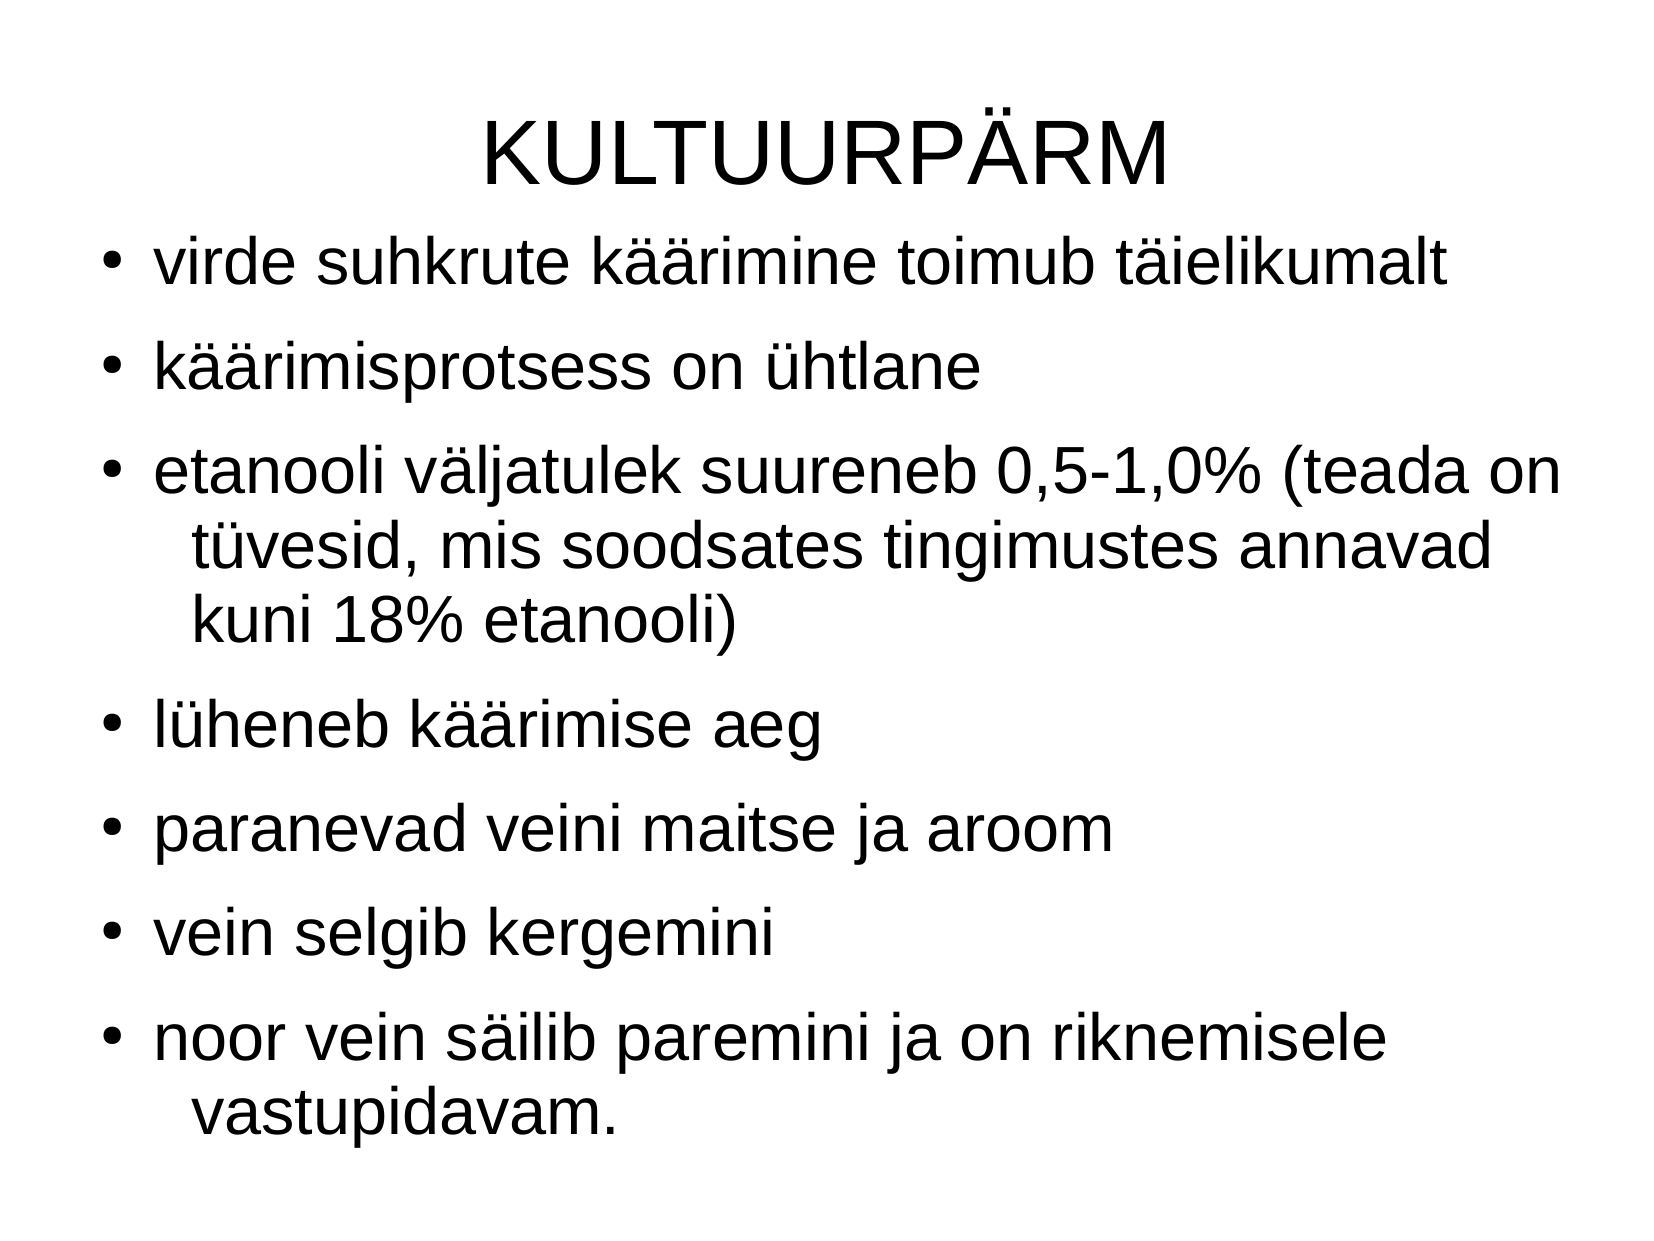

# KULTUURPÄRM
virde suhkrute käärimine toimub täielikumalt
käärimisprotsess on ühtlane
etanooli väljatulek suureneb 0,5-1,0% (teada on tüvesid, mis soodsates tingimustes annavad kuni 18% etanooli)
lüheneb käärimise aeg
paranevad veini maitse ja aroom
vein selgib kergemini
noor vein säilib paremini ja on riknemisele vastupidavam.